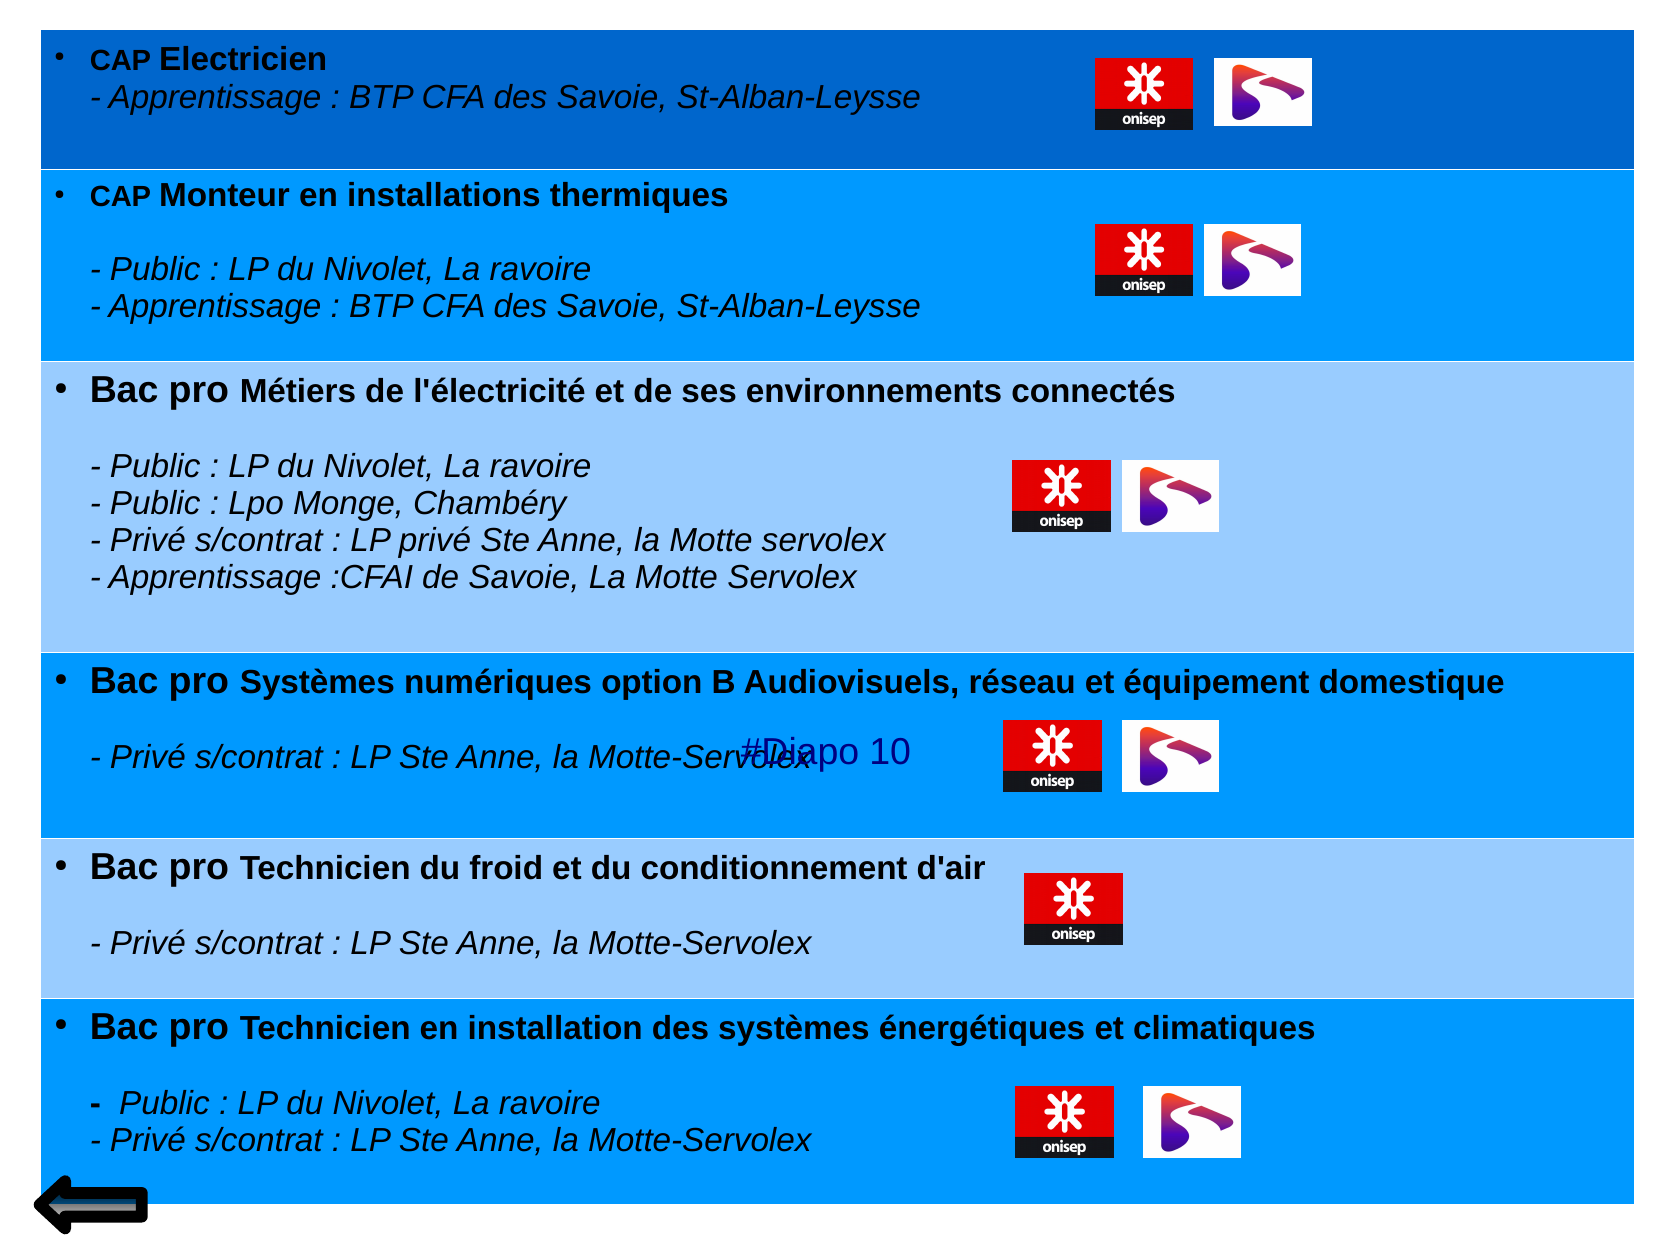

| CAP Electricien - Apprentissage : BTP CFA des Savoie, St-Alban-Leysse |
| --- |
| CAP Monteur en installations thermiques - Public : LP du Nivolet, La ravoire - Apprentissage : BTP CFA des Savoie, St-Alban-Leysse |
| Bac pro Métiers de l'électricité et de ses environnements connectés - Public : LP du Nivolet, La ravoire - Public : Lpo Monge, Chambéry - Privé s/contrat : LP privé Ste Anne, la Motte servolex - Apprentissage :CFAI de Savoie, La Motte Servolex |
| Bac pro Systèmes numériques option B Audiovisuels, réseau et équipement domestique - Privé s/contrat : LP Ste Anne, la Motte-Servolex |
| Bac pro Technicien du froid et du conditionnement d'air - Privé s/contrat : LP Ste Anne, la Motte-Servolex |
| Bac pro Technicien en installation des systèmes énergétiques et climatiques - Public : LP du Nivolet, La ravoire - Privé s/contrat : LP Ste Anne, la Motte-Servolex |
#Diapo 10